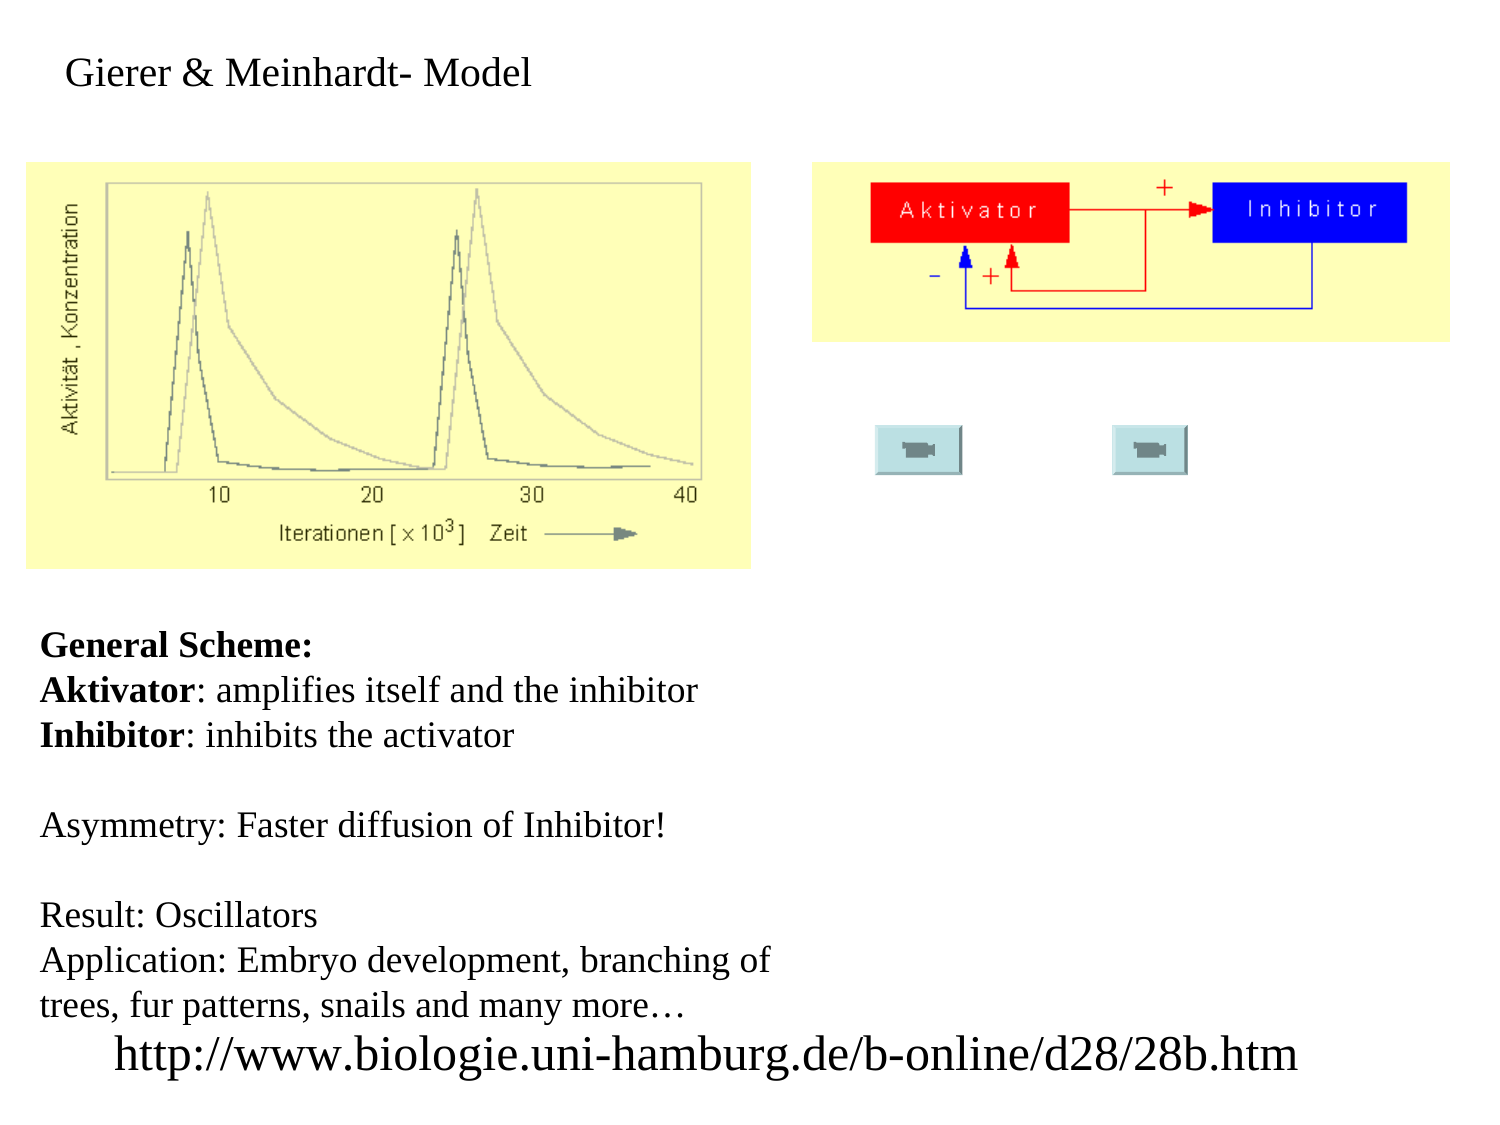

Gierer & Meinhardt- Model
General Scheme:
Aktivator: amplifies itself and the inhibitor
Inhibitor: inhibits the activator
Asymmetry: Faster diffusion of Inhibitor!
Result: Oscillators
Application: Embryo development, branching of trees, fur patterns, snails and many more…
http://www.biologie.uni-hamburg.de/b-online/d28/28b.htm